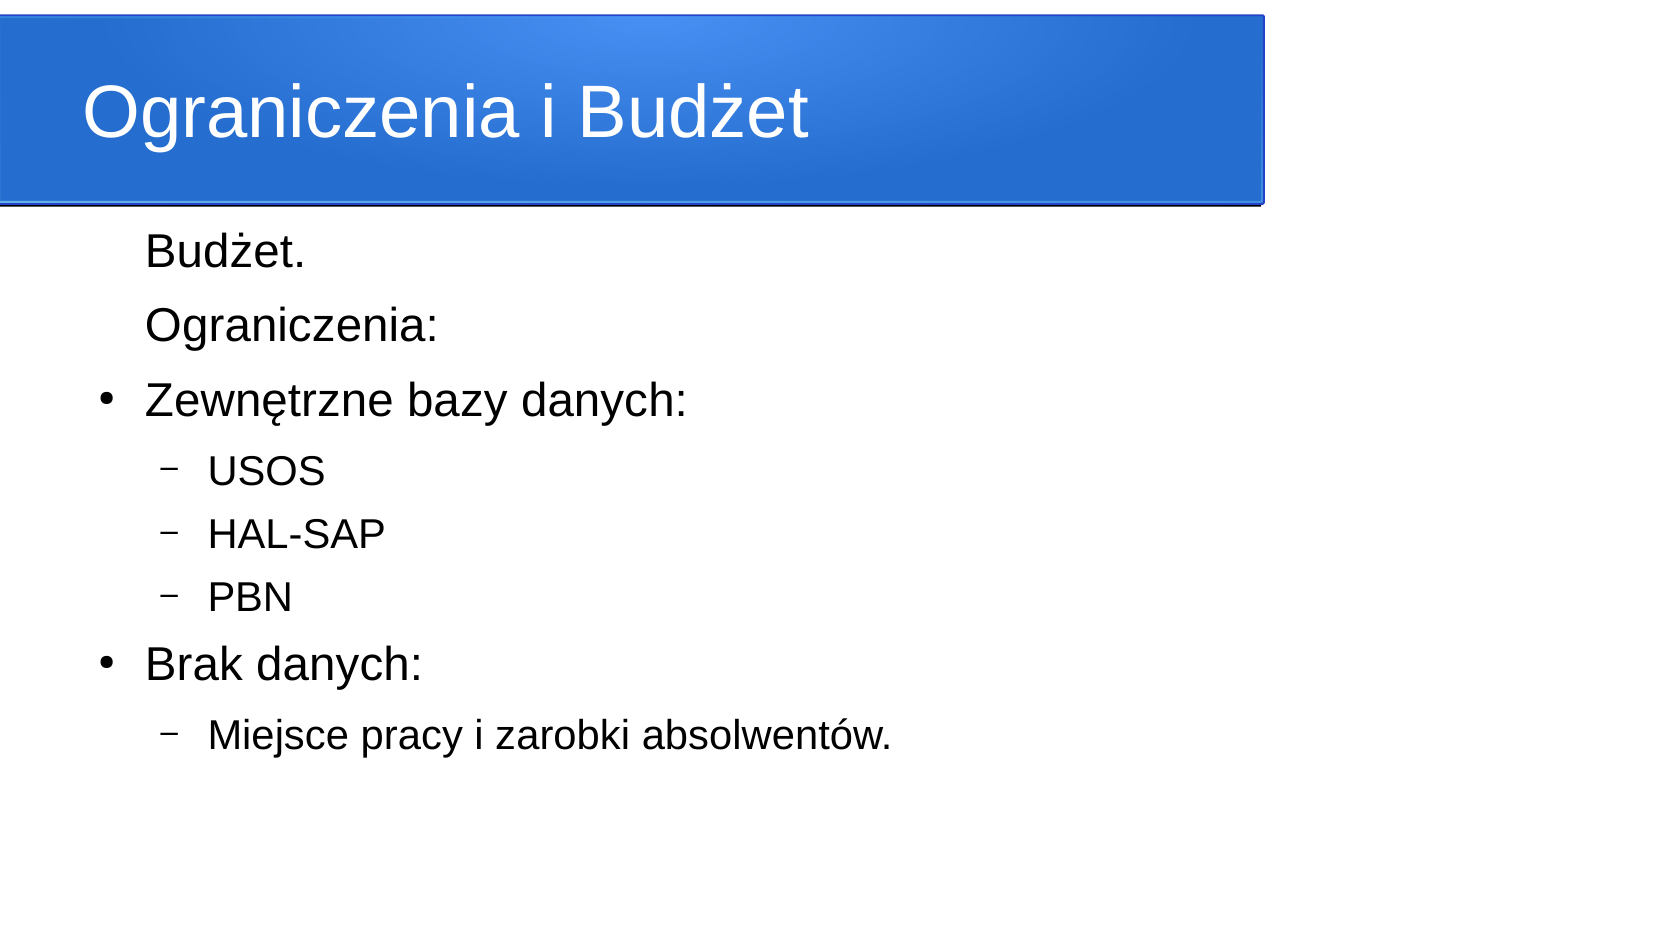

# Ograniczenia i Budżet
Budżet.
Ograniczenia:
Zewnętrzne bazy danych:
USOS
HAL-SAP
PBN
Brak danych:
Miejsce pracy i zarobki absolwentów.